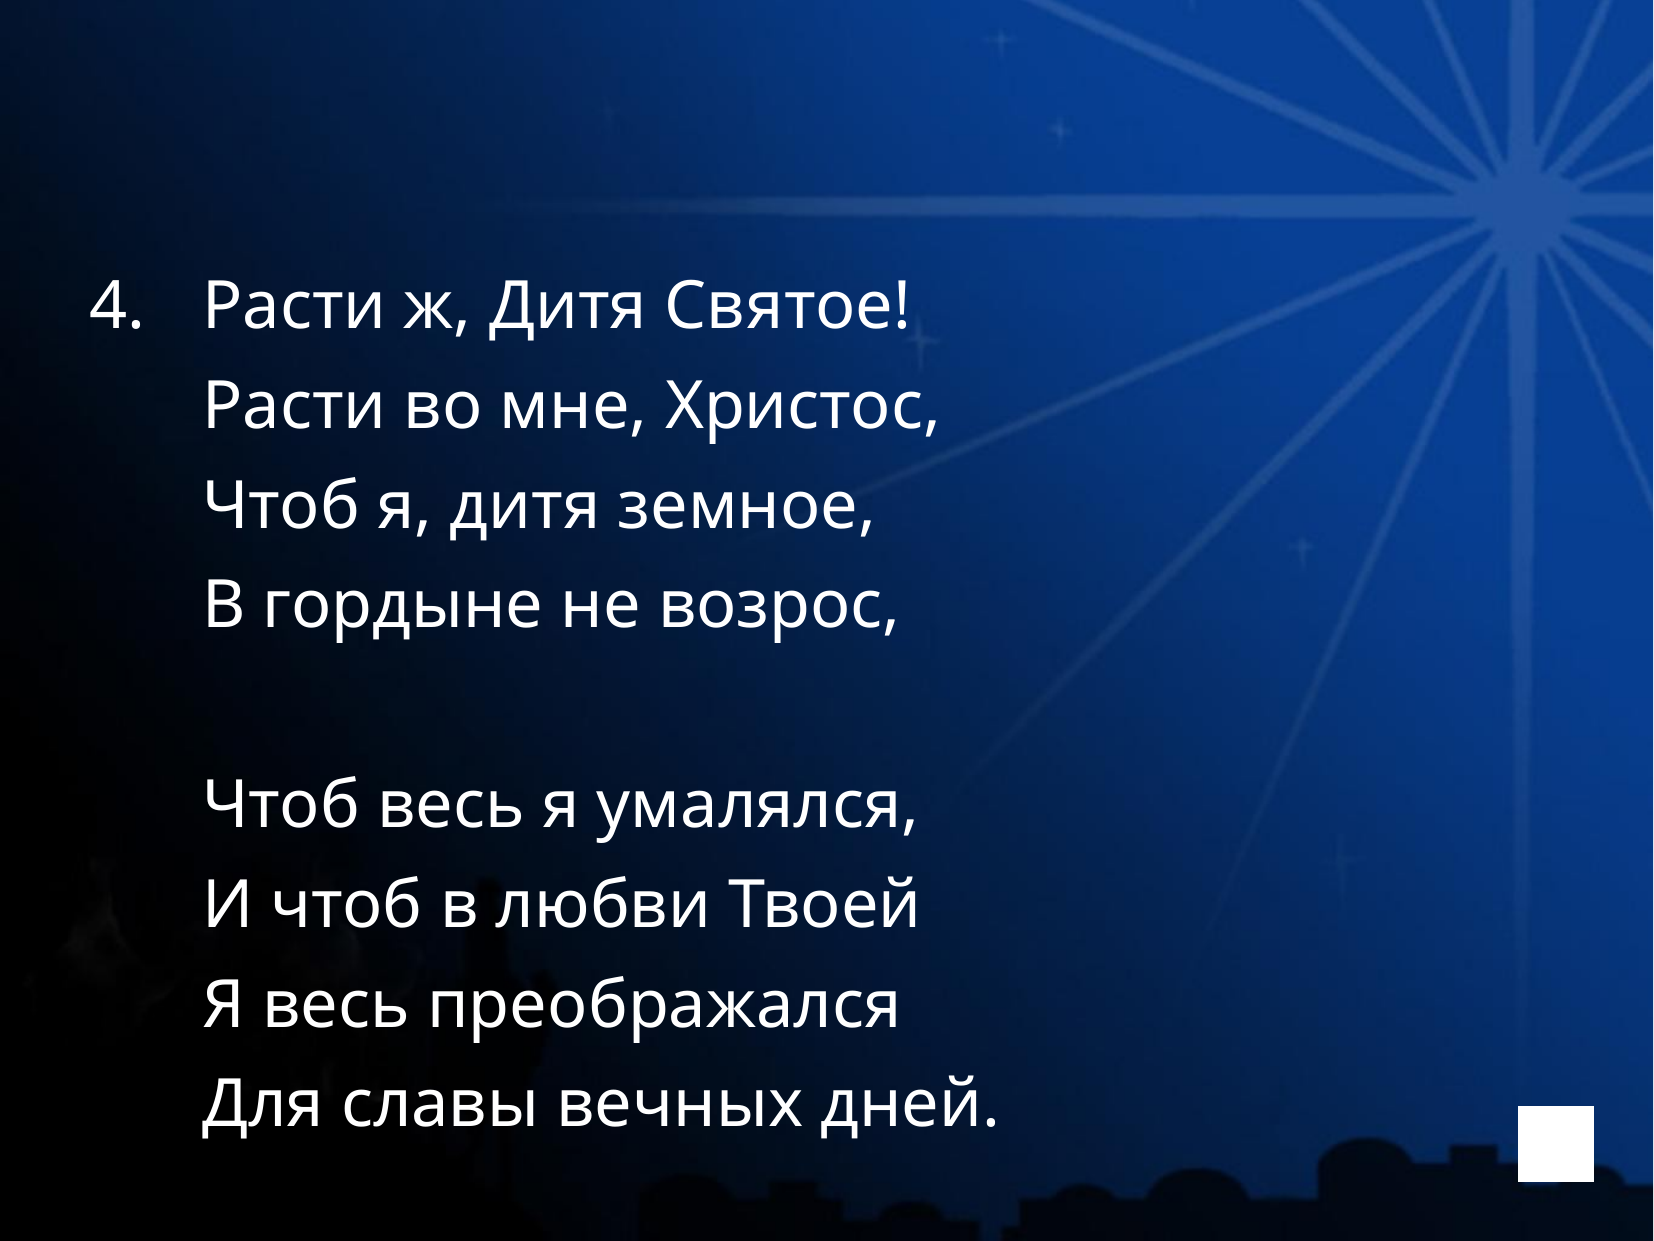

4.	Расти ж, Дитя Святое!
	Расти во мне, Христос,
	Чтоб я, дитя земное,
	В гордыне не возрос,
	Чтоб весь я умалялся,
	И чтоб в любви Твоей
	Я весь преображался
	Для славы вечных дней.